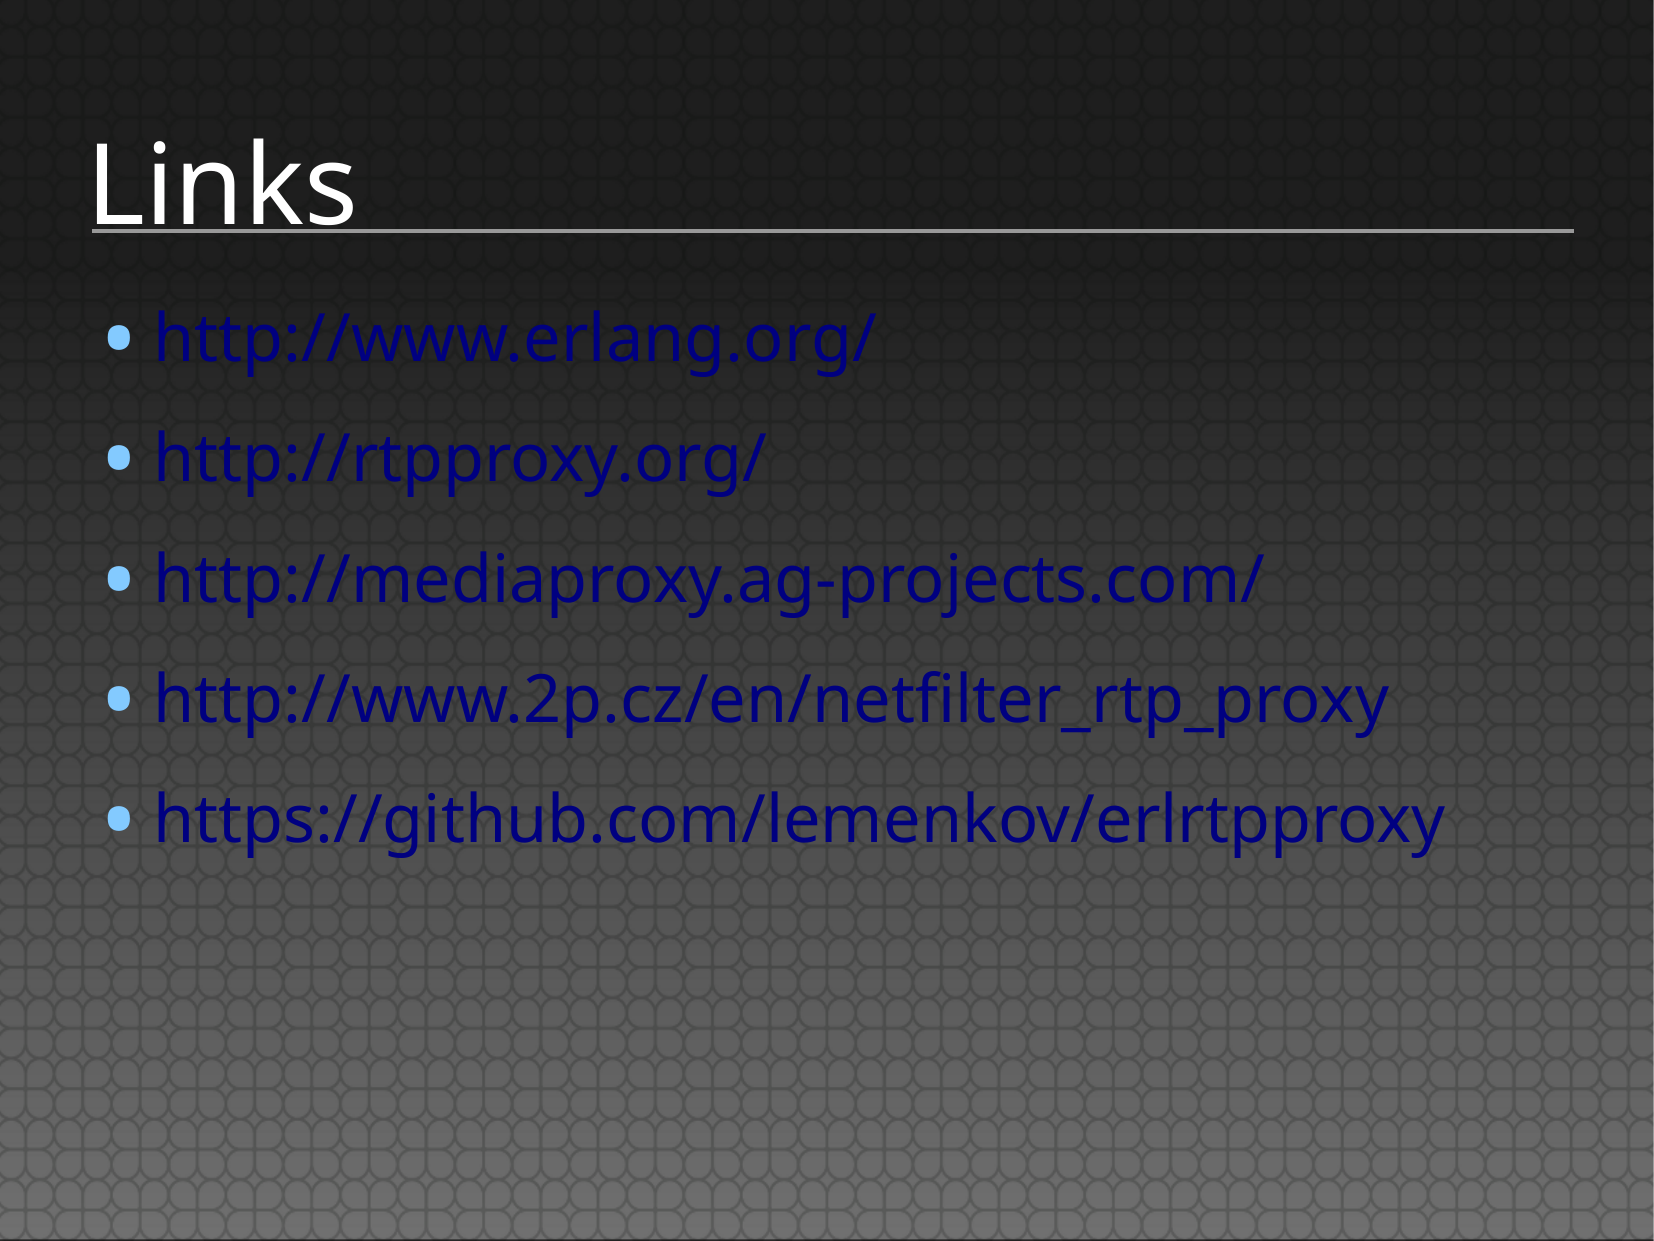

# Links
http://www.erlang.org/
http://rtpproxy.org/
http://mediaproxy.ag-projects.com/
http://www.2p.cz/en/netfilter_rtp_proxy
https://github.com/lemenkov/erlrtpproxy